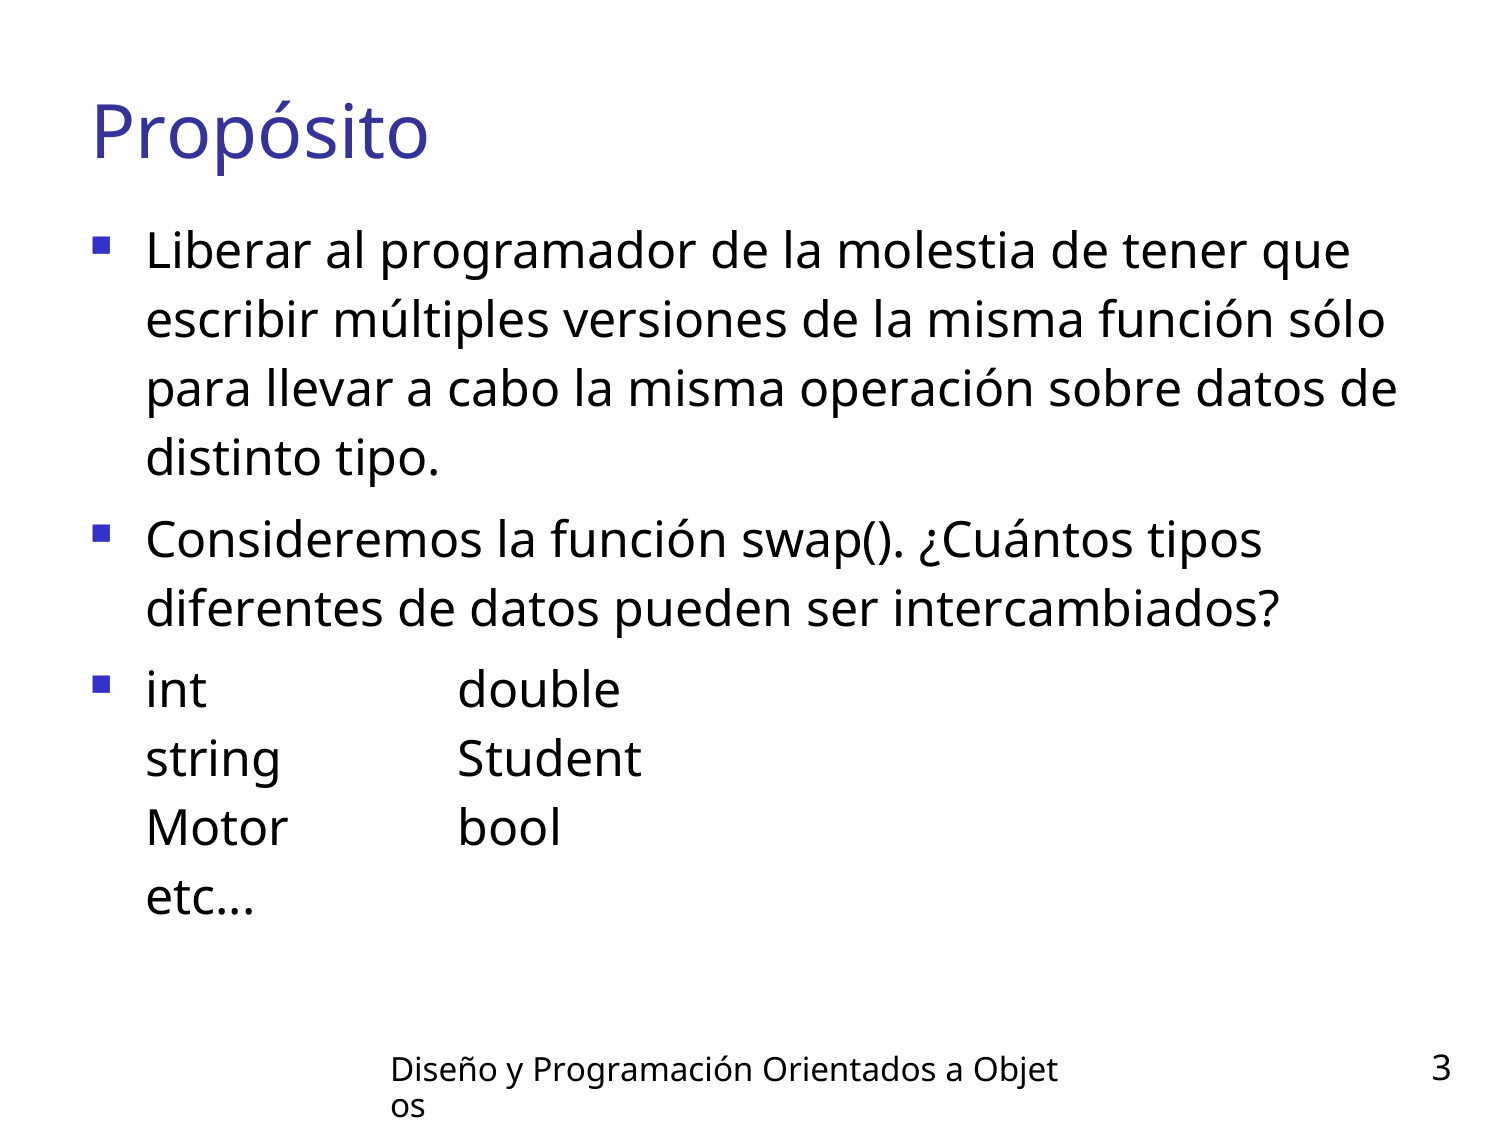

# Propósito
Liberar al programador de la molestia de tener que escribir múltiples versiones de la misma función sólo para llevar a cabo la misma operación sobre datos de distinto tipo.
Consideremos la función swap(). ¿Cuántos tipos diferentes de datos pueden ser intercambiados?
int				double
string			Student
Motor			bool
etc...
Diseño y Programación Orientados a Objetos
3